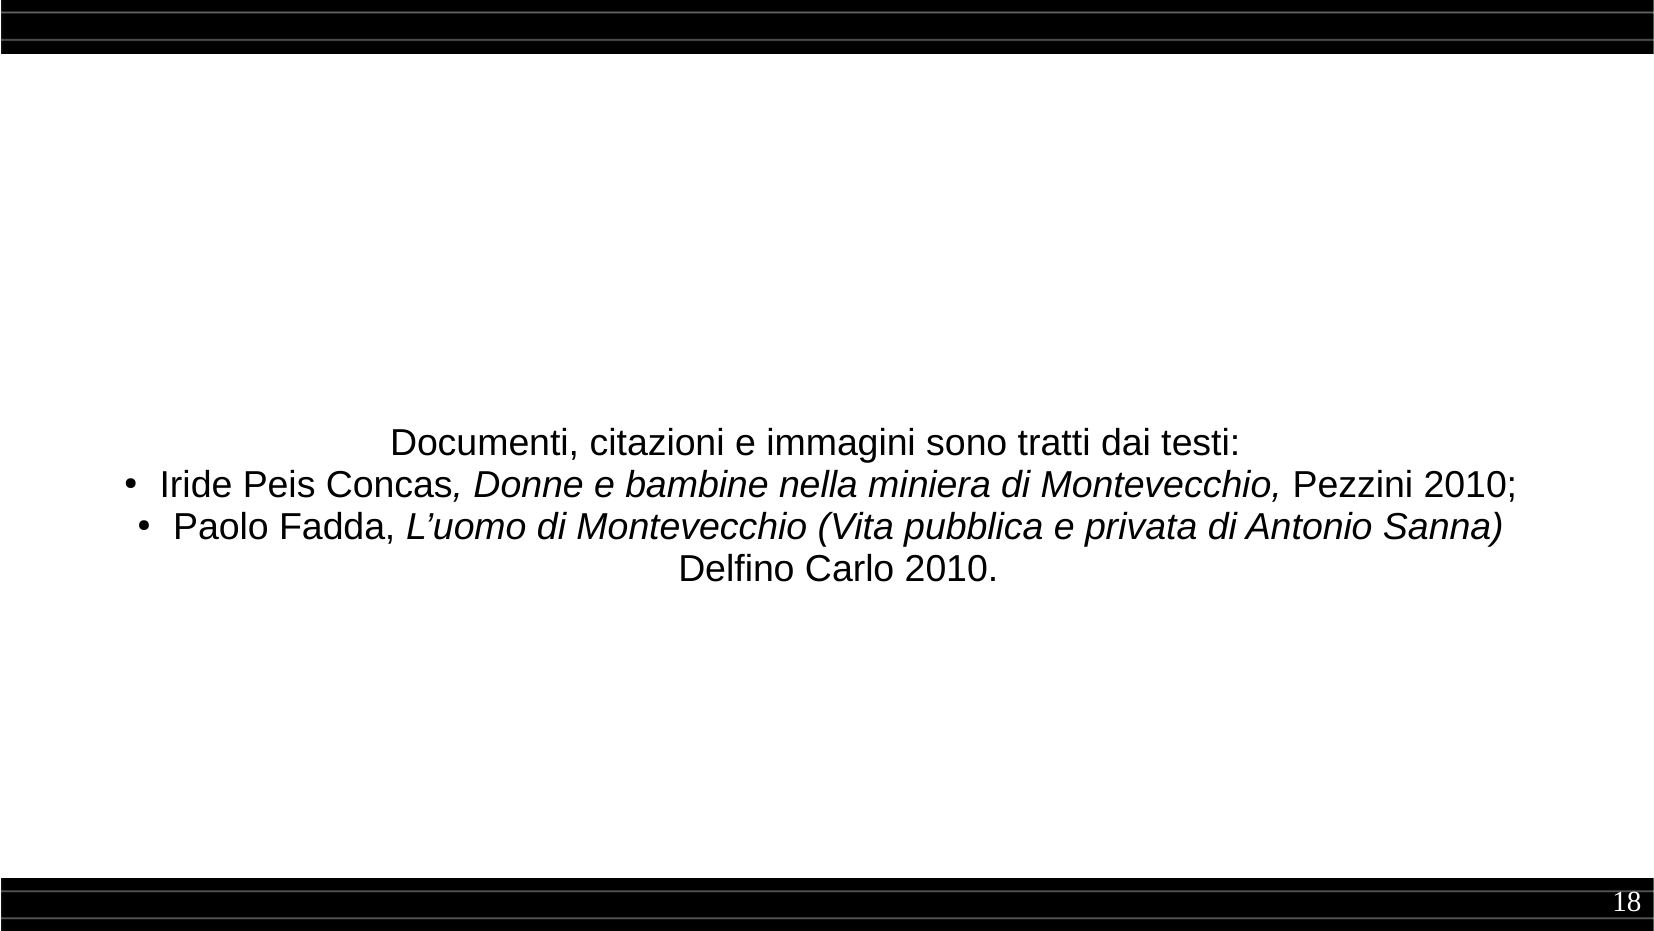

# Documenti, citazioni e immagini sono tratti dai testi:
Iride Peis Concas, Donne e bambine nella miniera di Montevecchio, Pezzini 2010;
Paolo Fadda, L’uomo di Montevecchio (Vita pubblica e privata di Antonio Sanna) Delfino Carlo 2010.